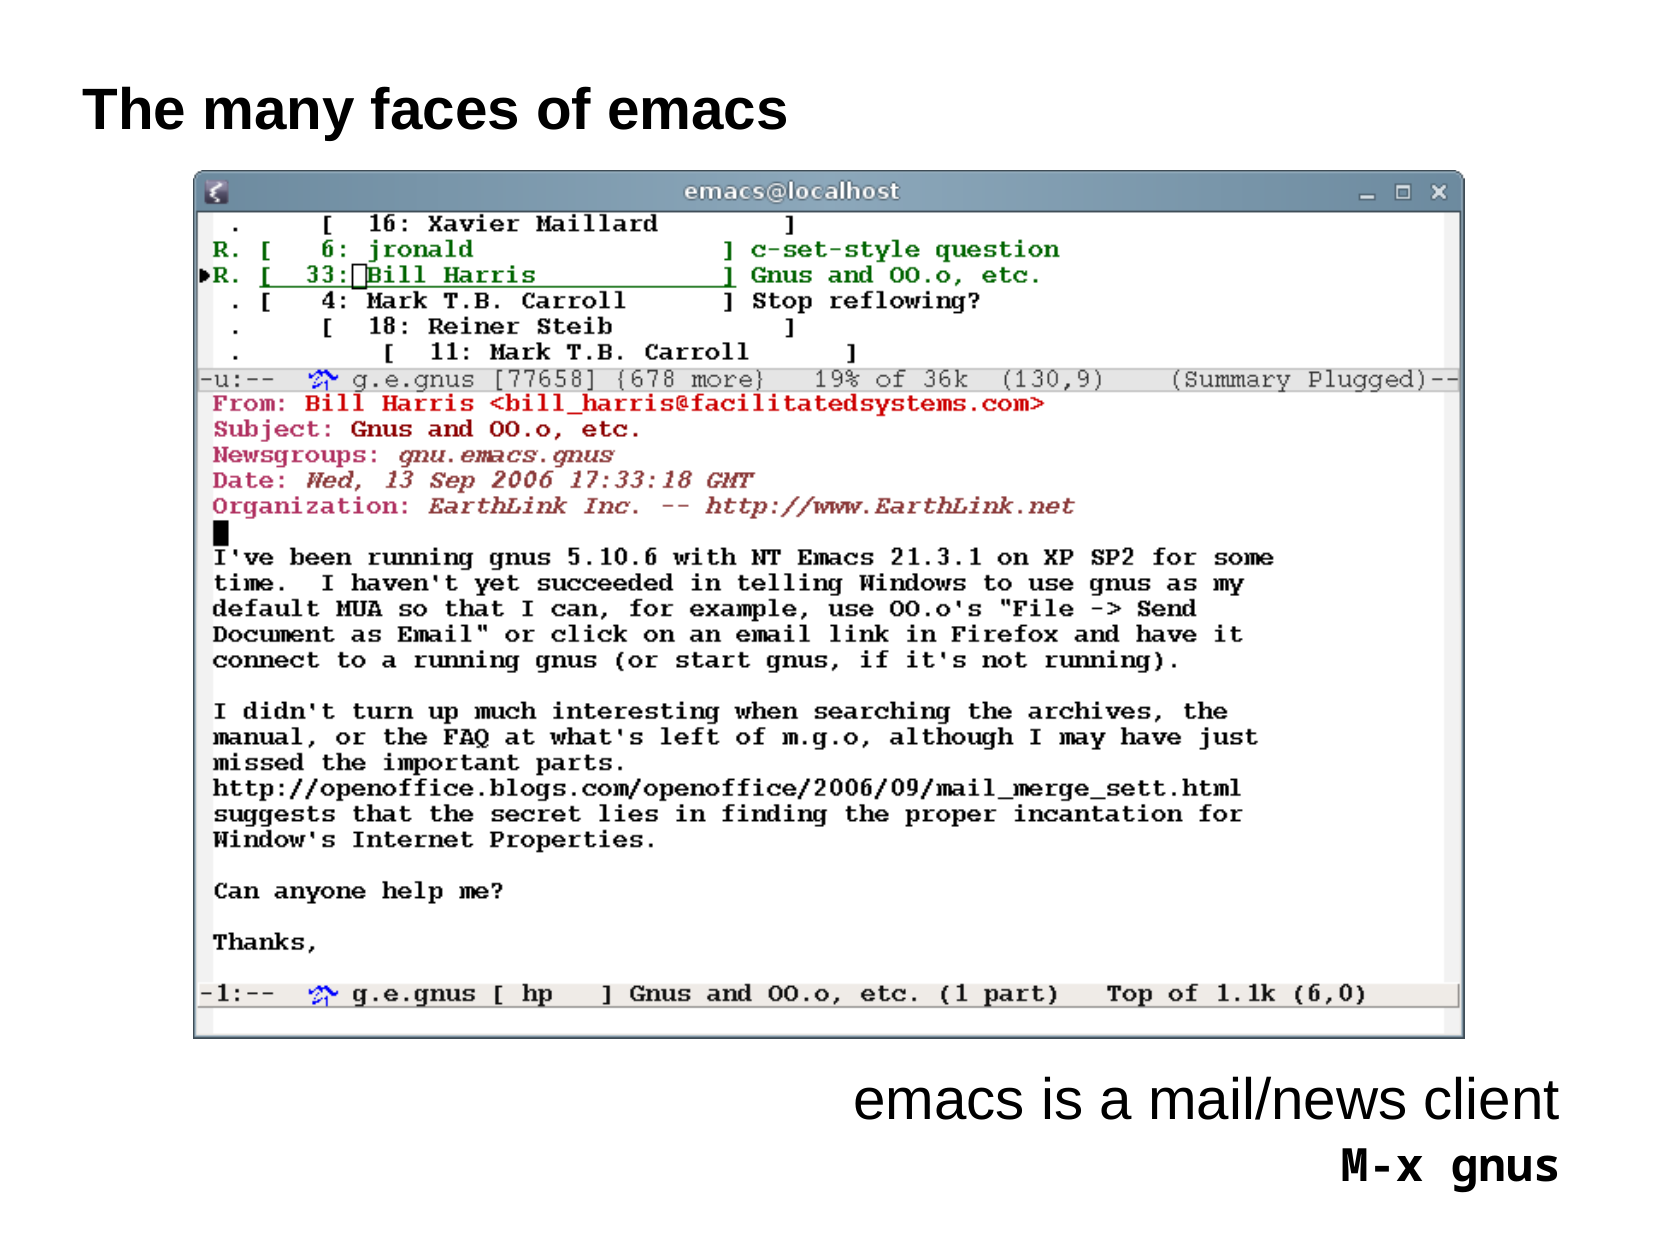

# The many faces of emacs
emacs is a mail/news client
M-x gnus